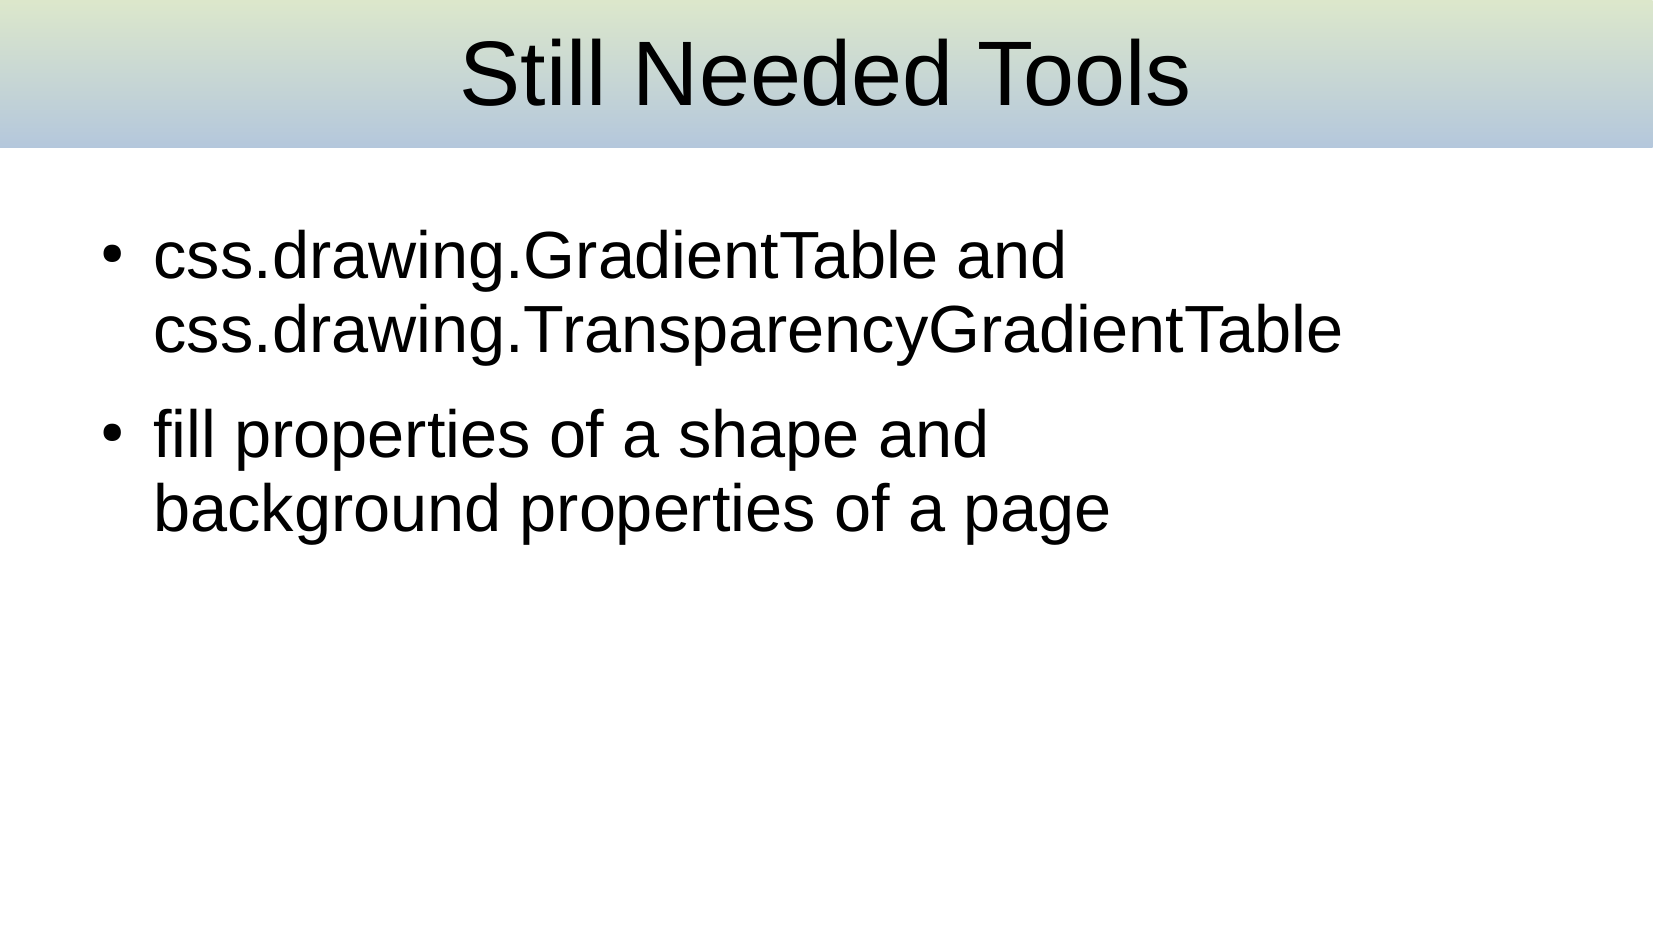

# Still Needed Tools
css.drawing.GradientTable and css.drawing.TransparencyGradientTable
fill properties of a shape and
background properties of a page